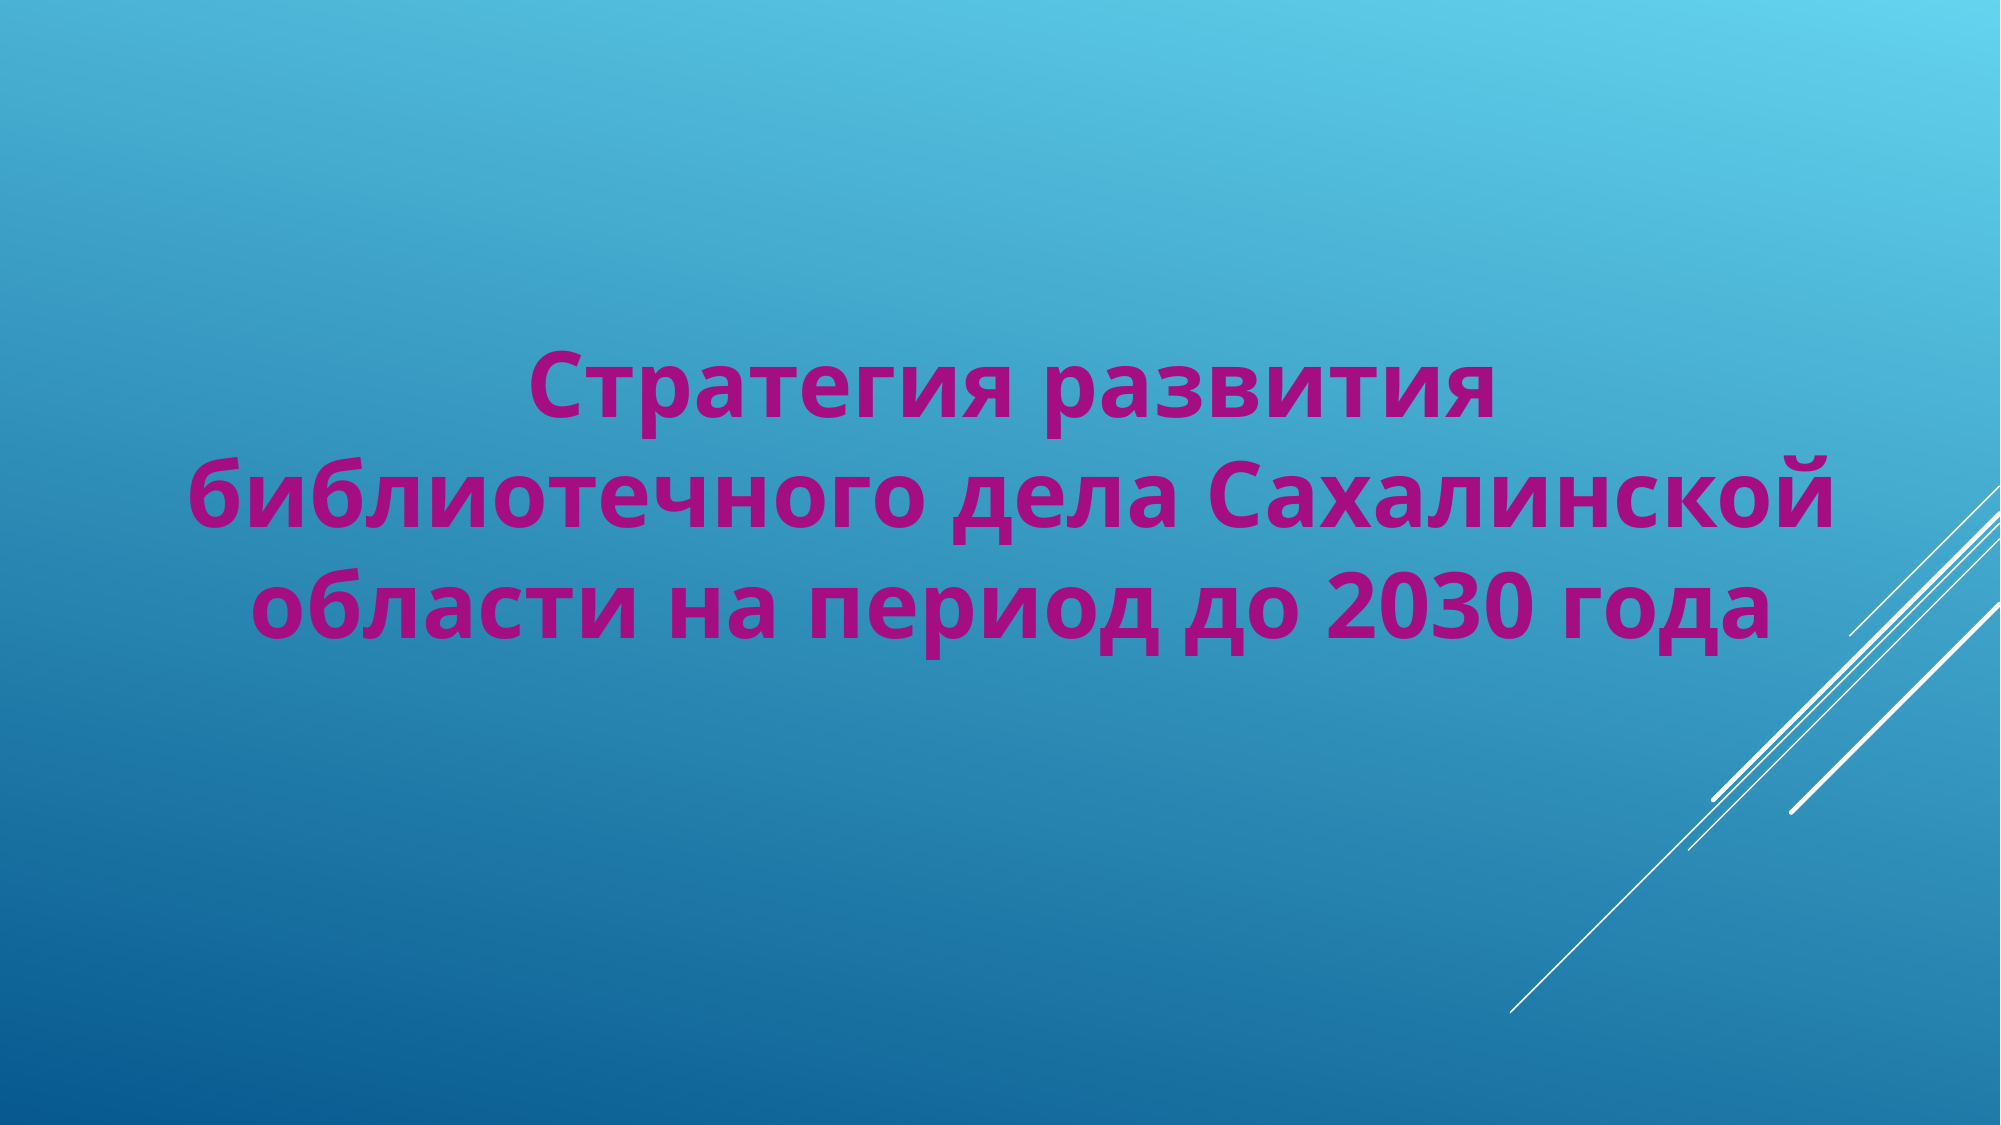

Стратегия развития библиотечного дела Сахалинской области на период до 2030 года
#